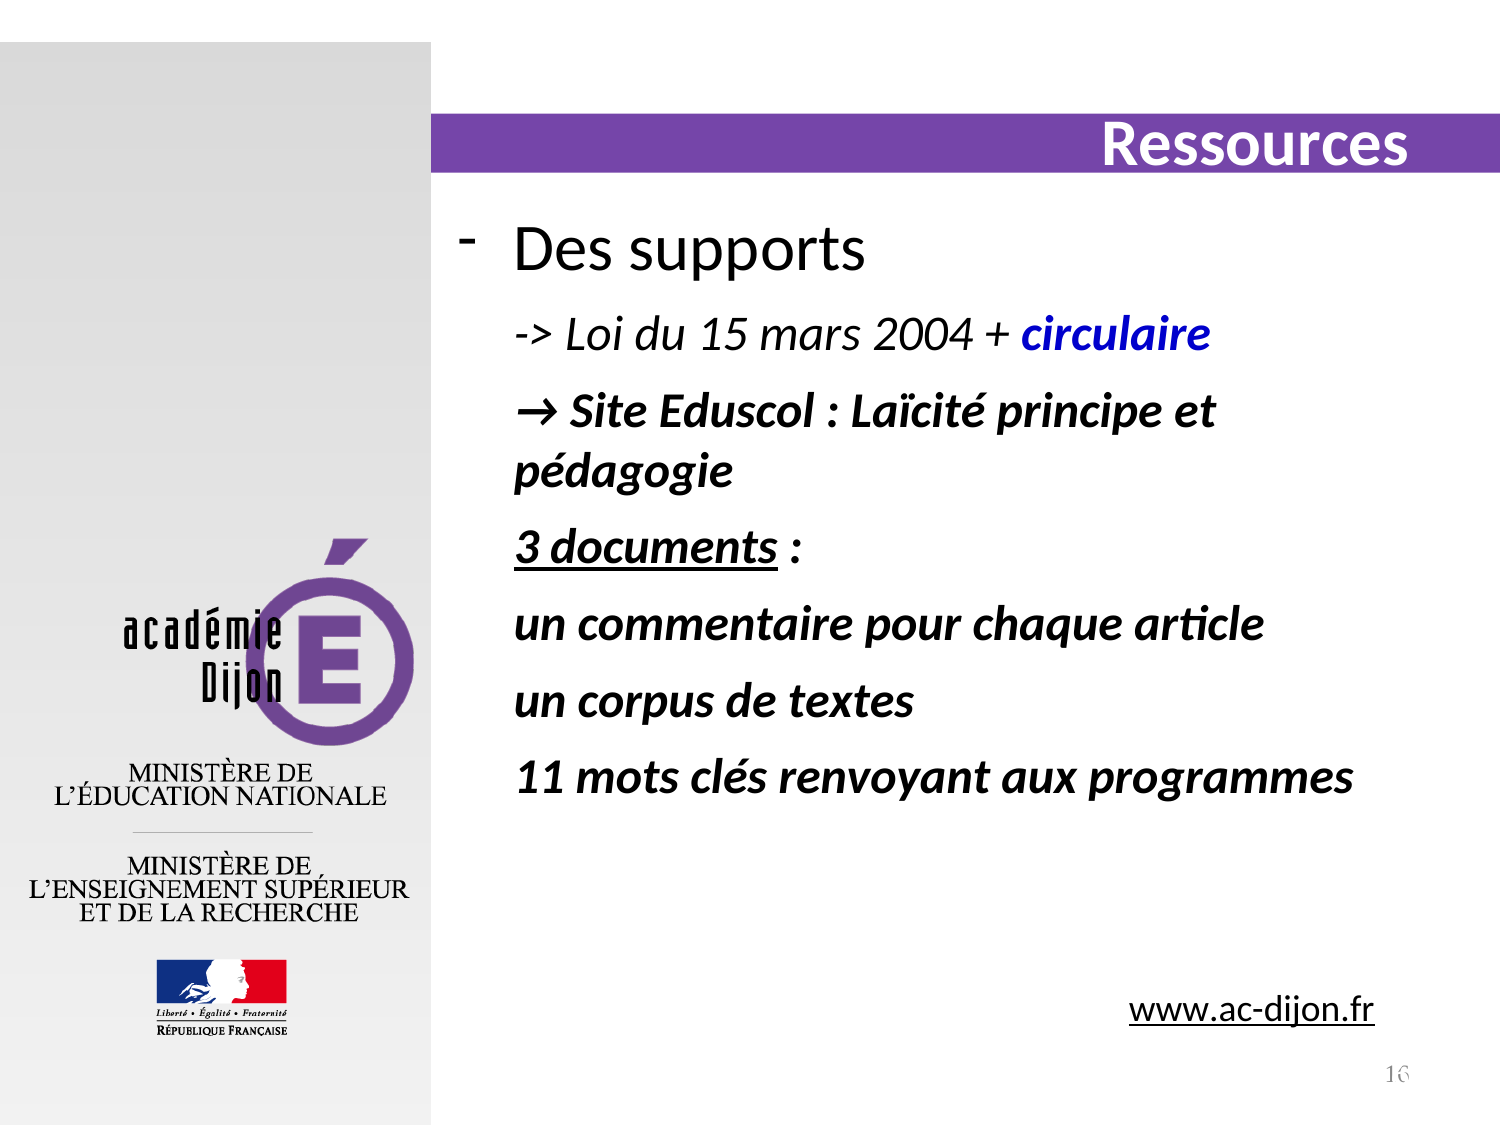

Ressources
Des supports
-> Loi du 15 mars 2004 + circulaire
→ Site Eduscol : Laïcité principe et pédagogie
3 documents :
un commentaire pour chaque article
 un corpus de textes
 11 mots clés renvoyant aux programmes
16